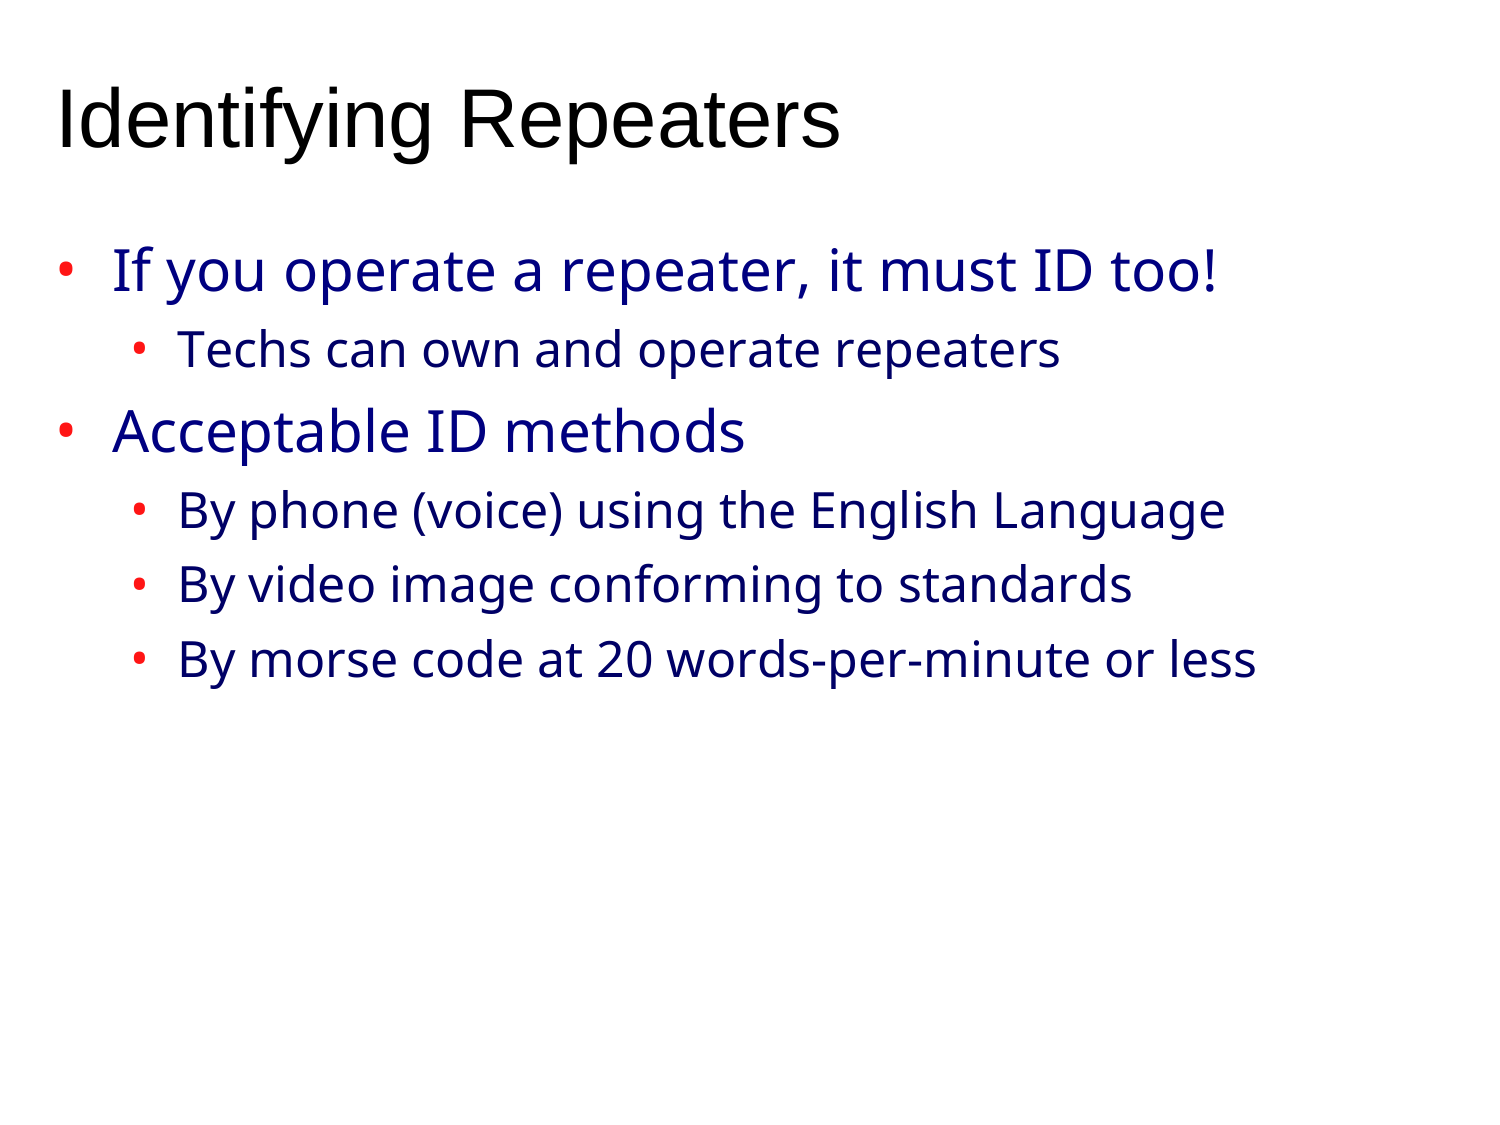

# Identifying Repeaters
If you operate a repeater, it must ID too!
Techs can own and operate repeaters
Acceptable ID methods
By phone (voice) using the English Language
By video image conforming to standards
By morse code at 20 words-per-minute or less